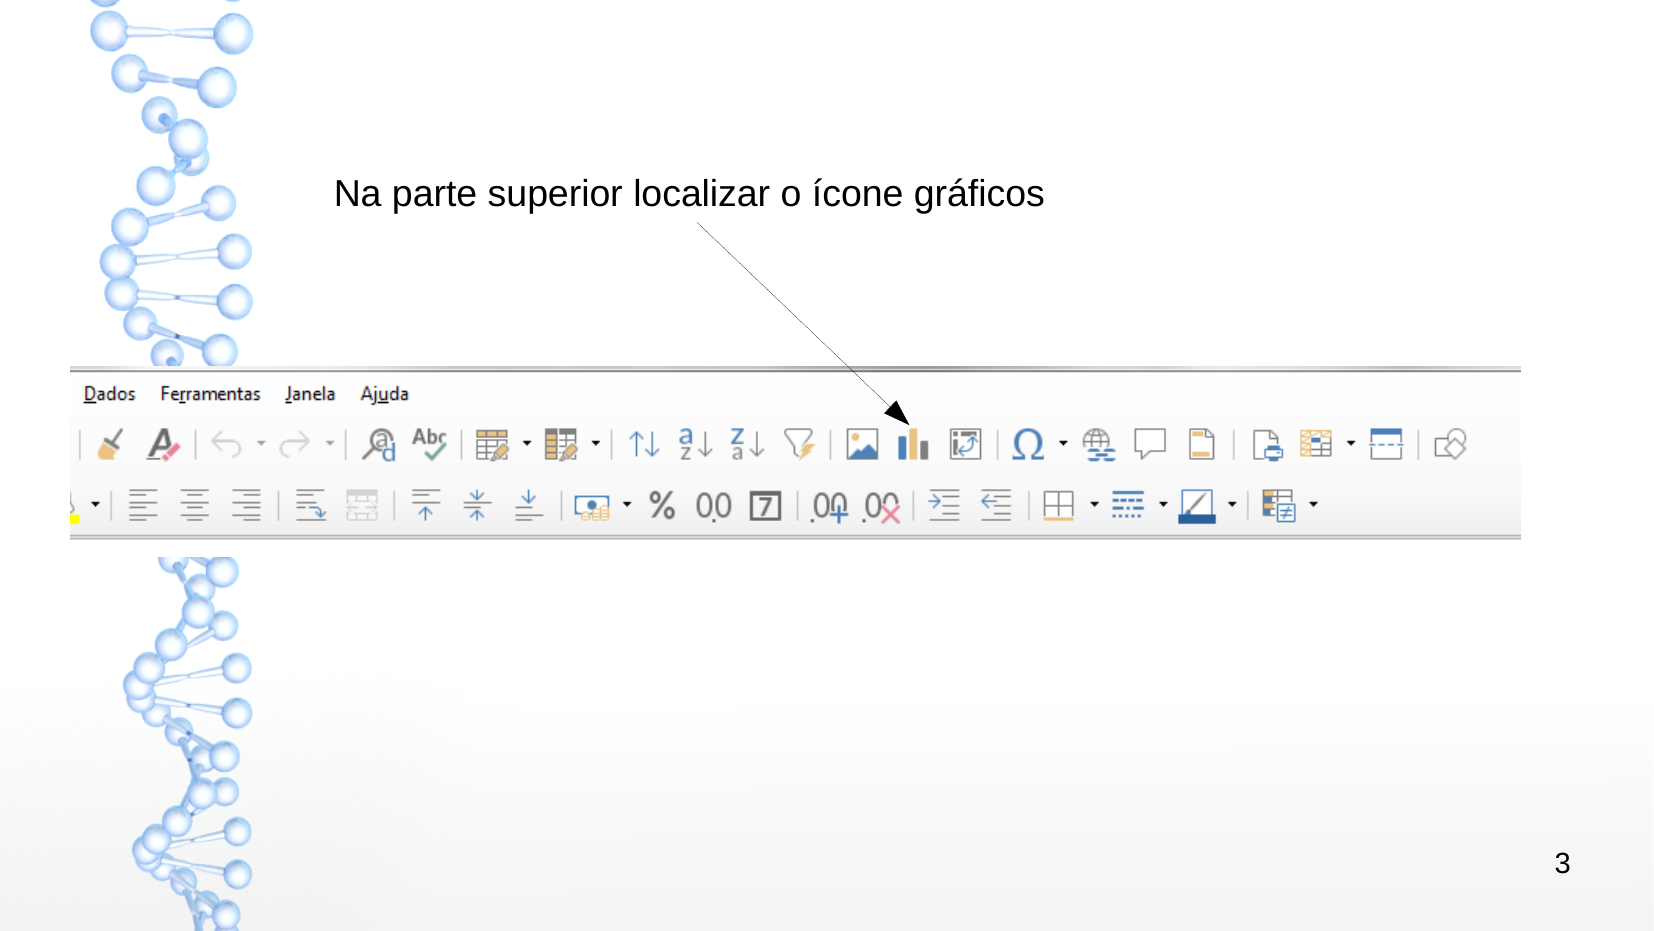

Na parte superior localizar o ícone gráficos
3